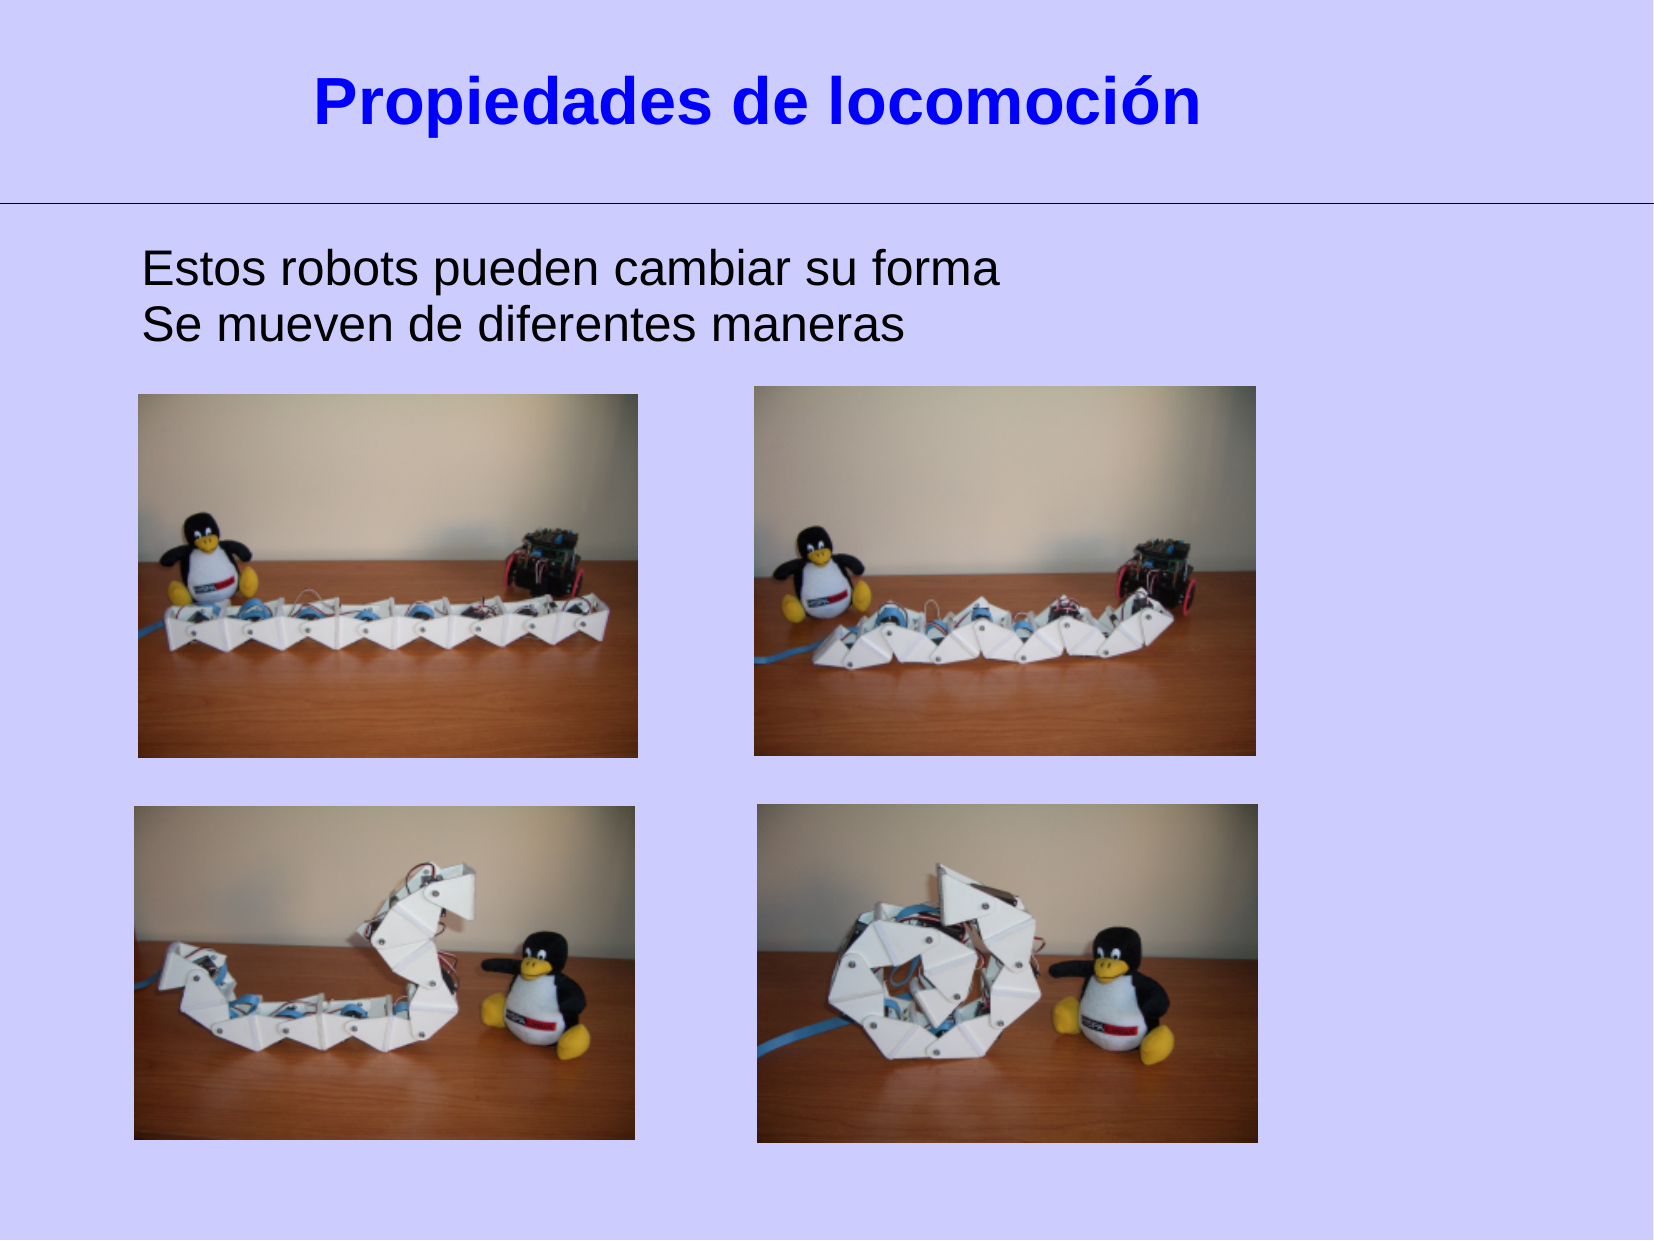

# Propiedades de locomoción
 Estos robots pueden cambiar su forma
 Se mueven de diferentes maneras